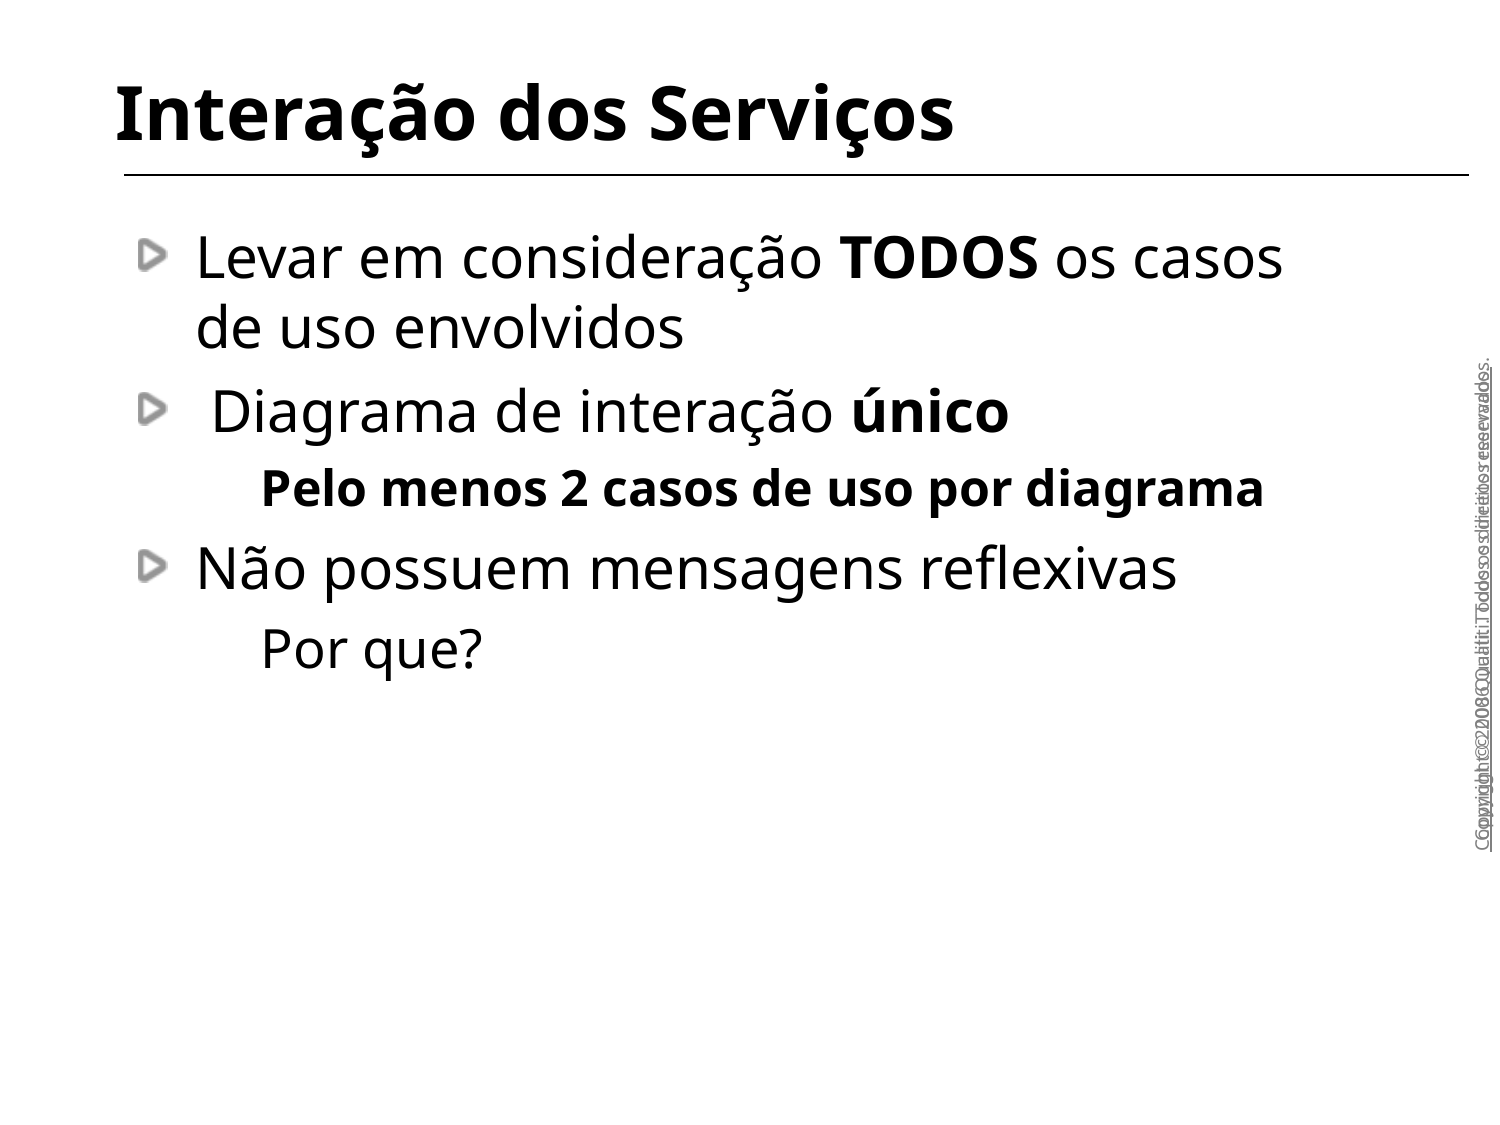

# Interação dos Serviços
Levar em consideração TODOS os casos de uso envolvidos
 Diagrama de interação único
Pelo menos 2 casos de uso por diagrama
Não possuem mensagens reflexivas
Por que?